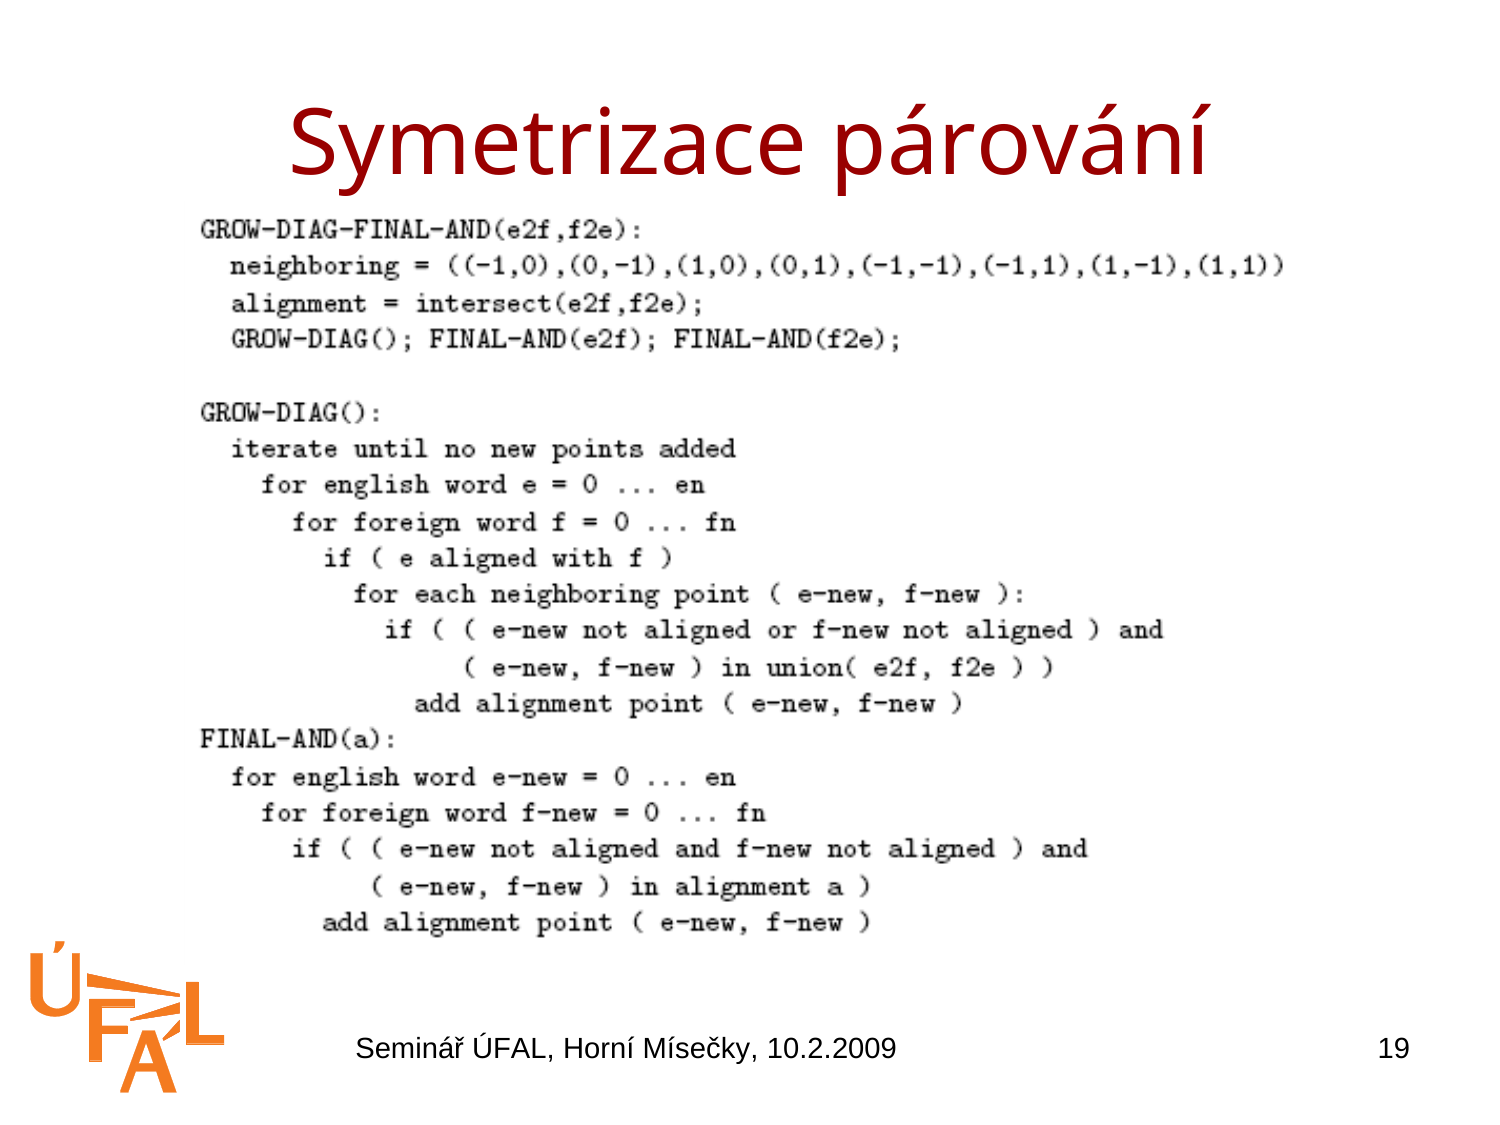

# Symetrizace párování
Seminář ÚFAL, Horní Mísečky, 10.2.2009
19